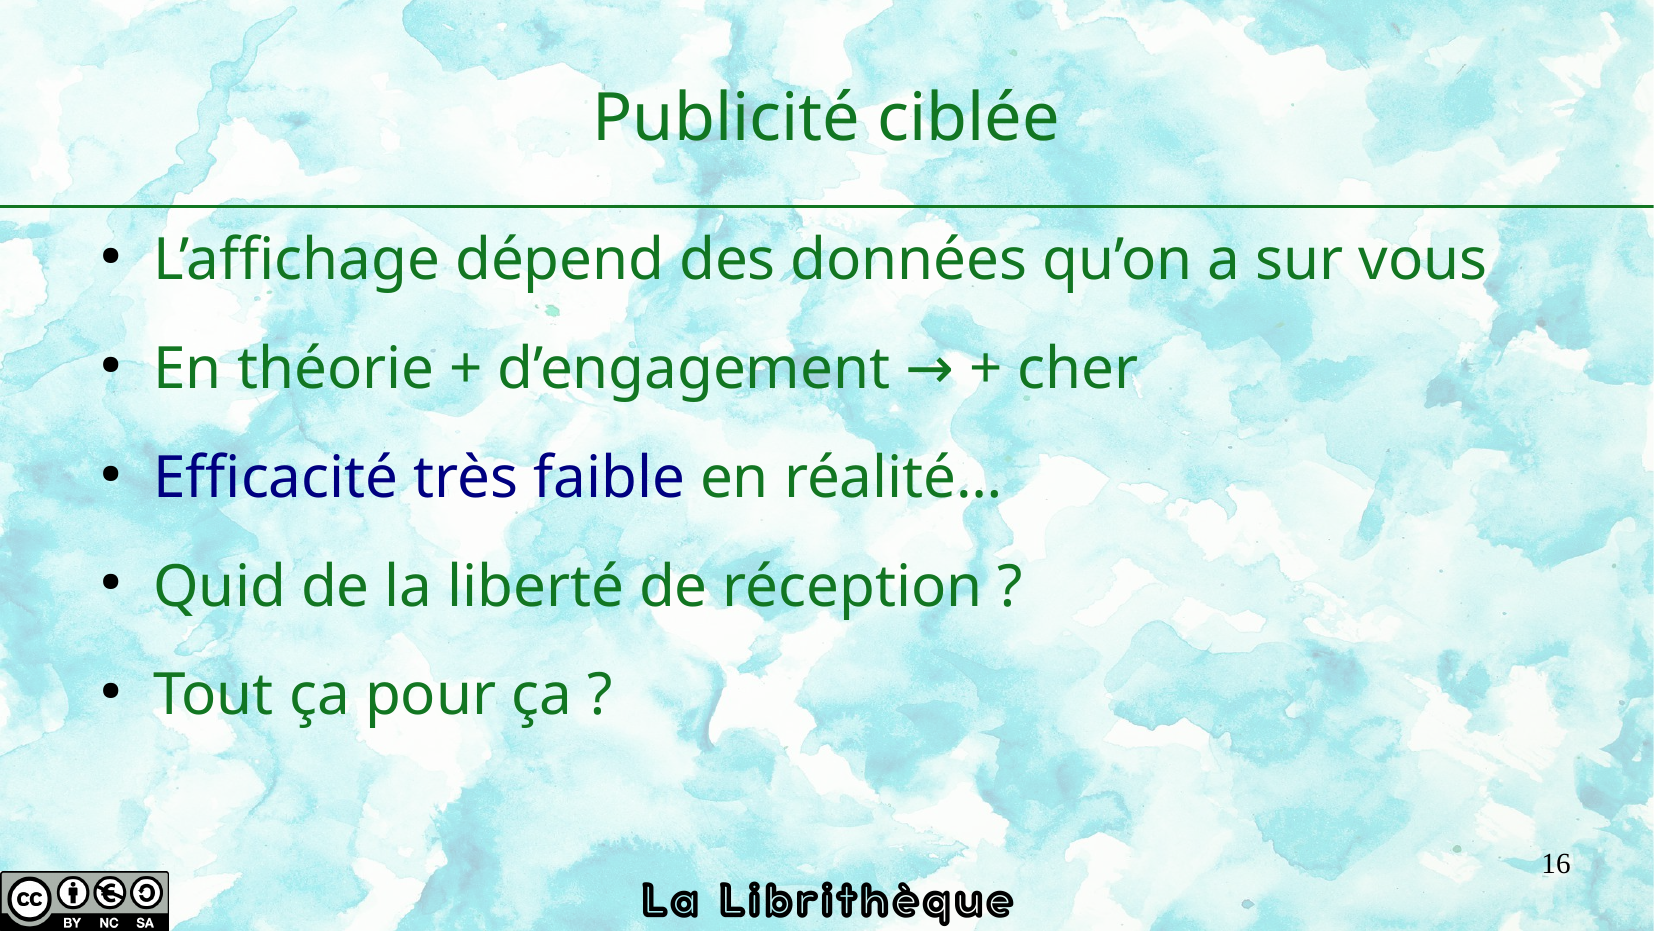

# Publicité ciblée
L’affichage dépend des données qu’on a sur vous
En théorie + d’engagement → + cher
Efficacité très faible en réalité…
Quid de la liberté de réception ?
Tout ça pour ça ?
16